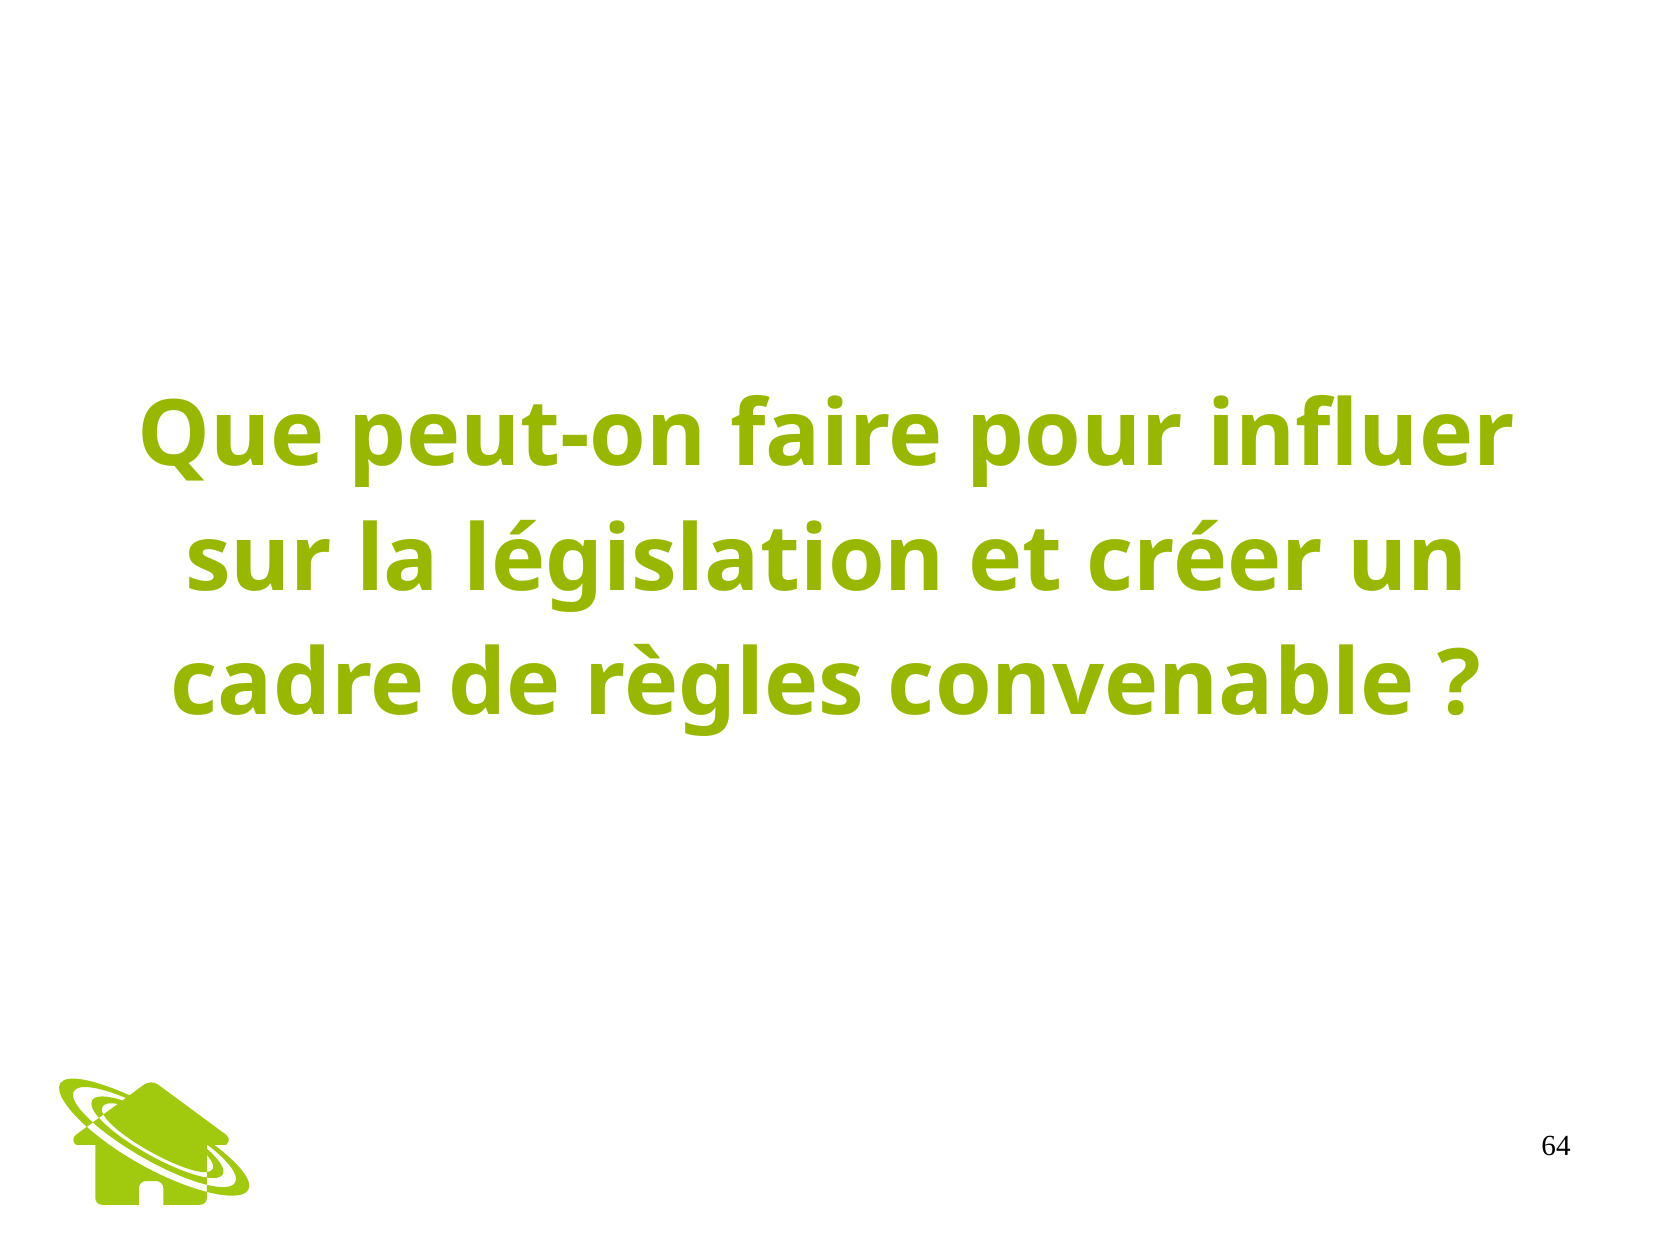

# Que peut-on faire pour influer sur la législation et créer un cadre de règles convenable ?
64